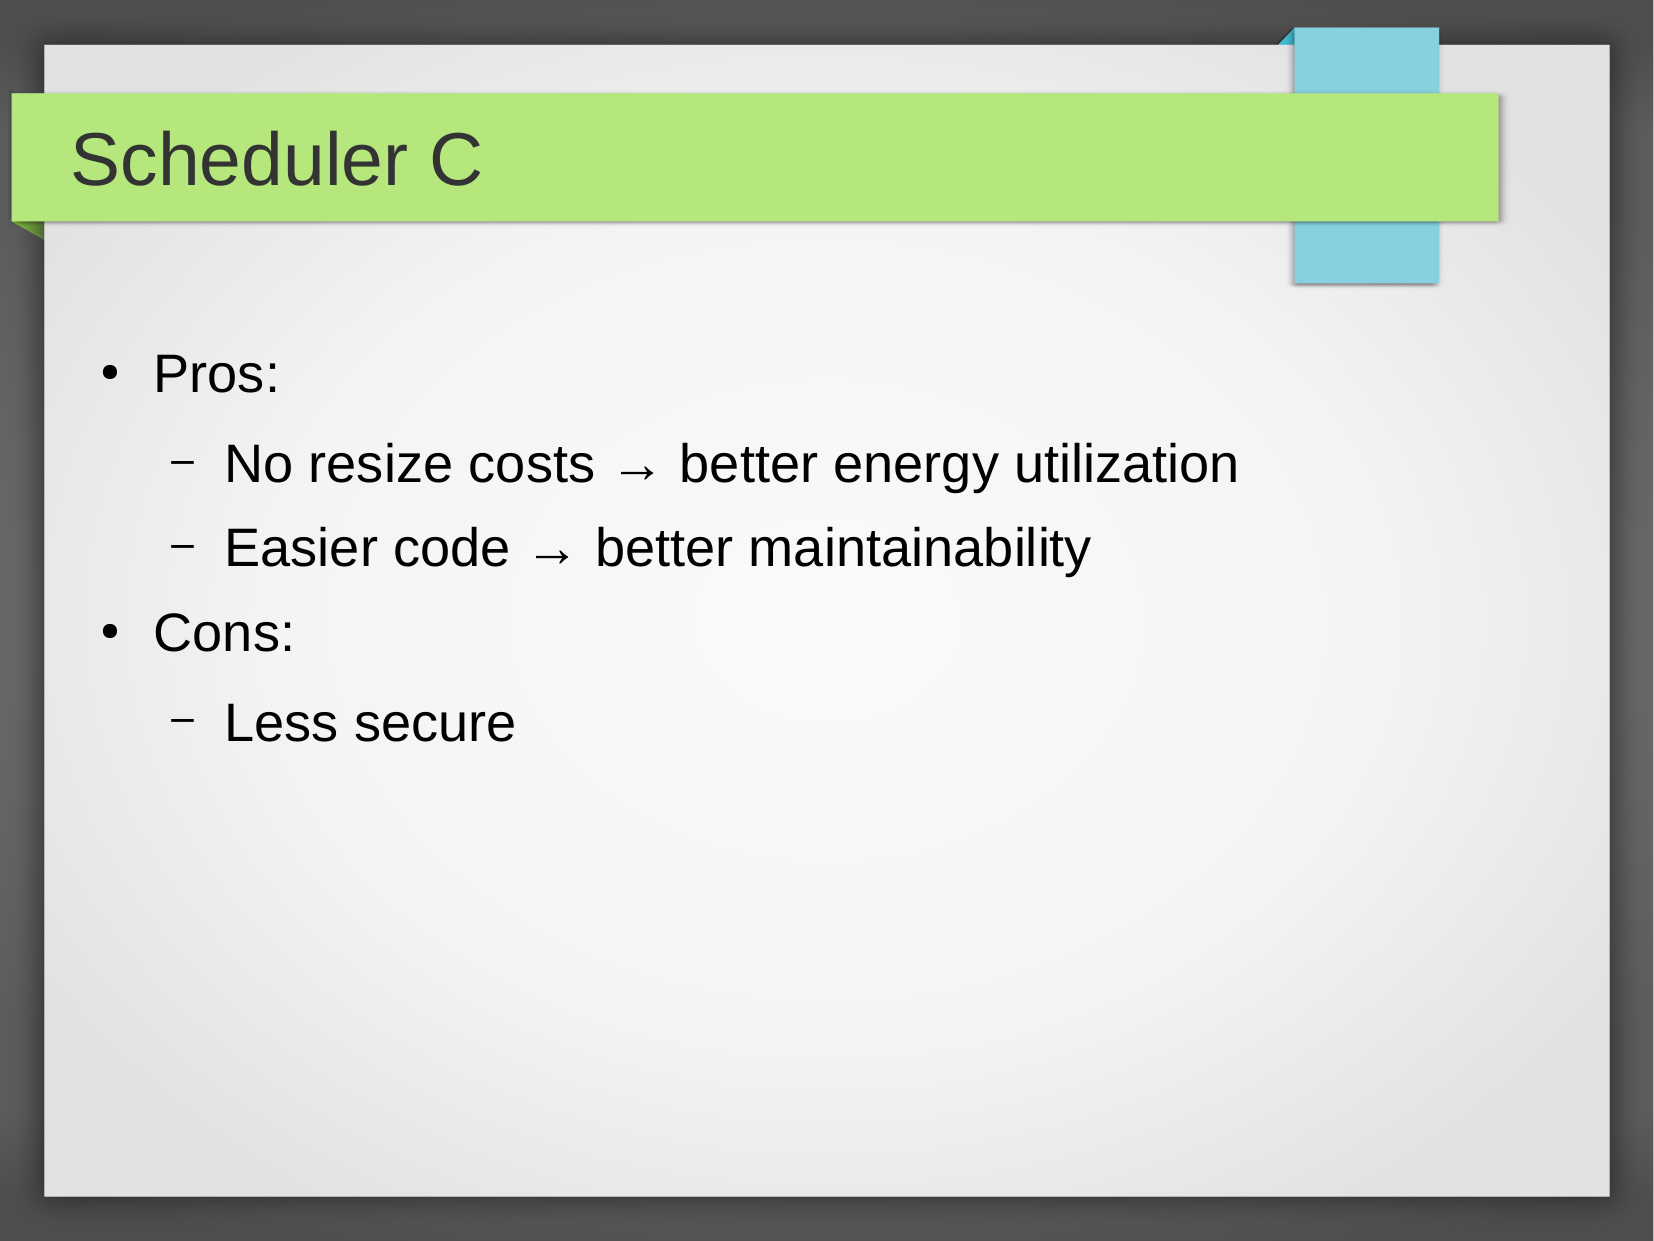

# Scheduler C
Pros:
No resize costs → better energy utilization
Easier code → better maintainability
Cons:
Less secure